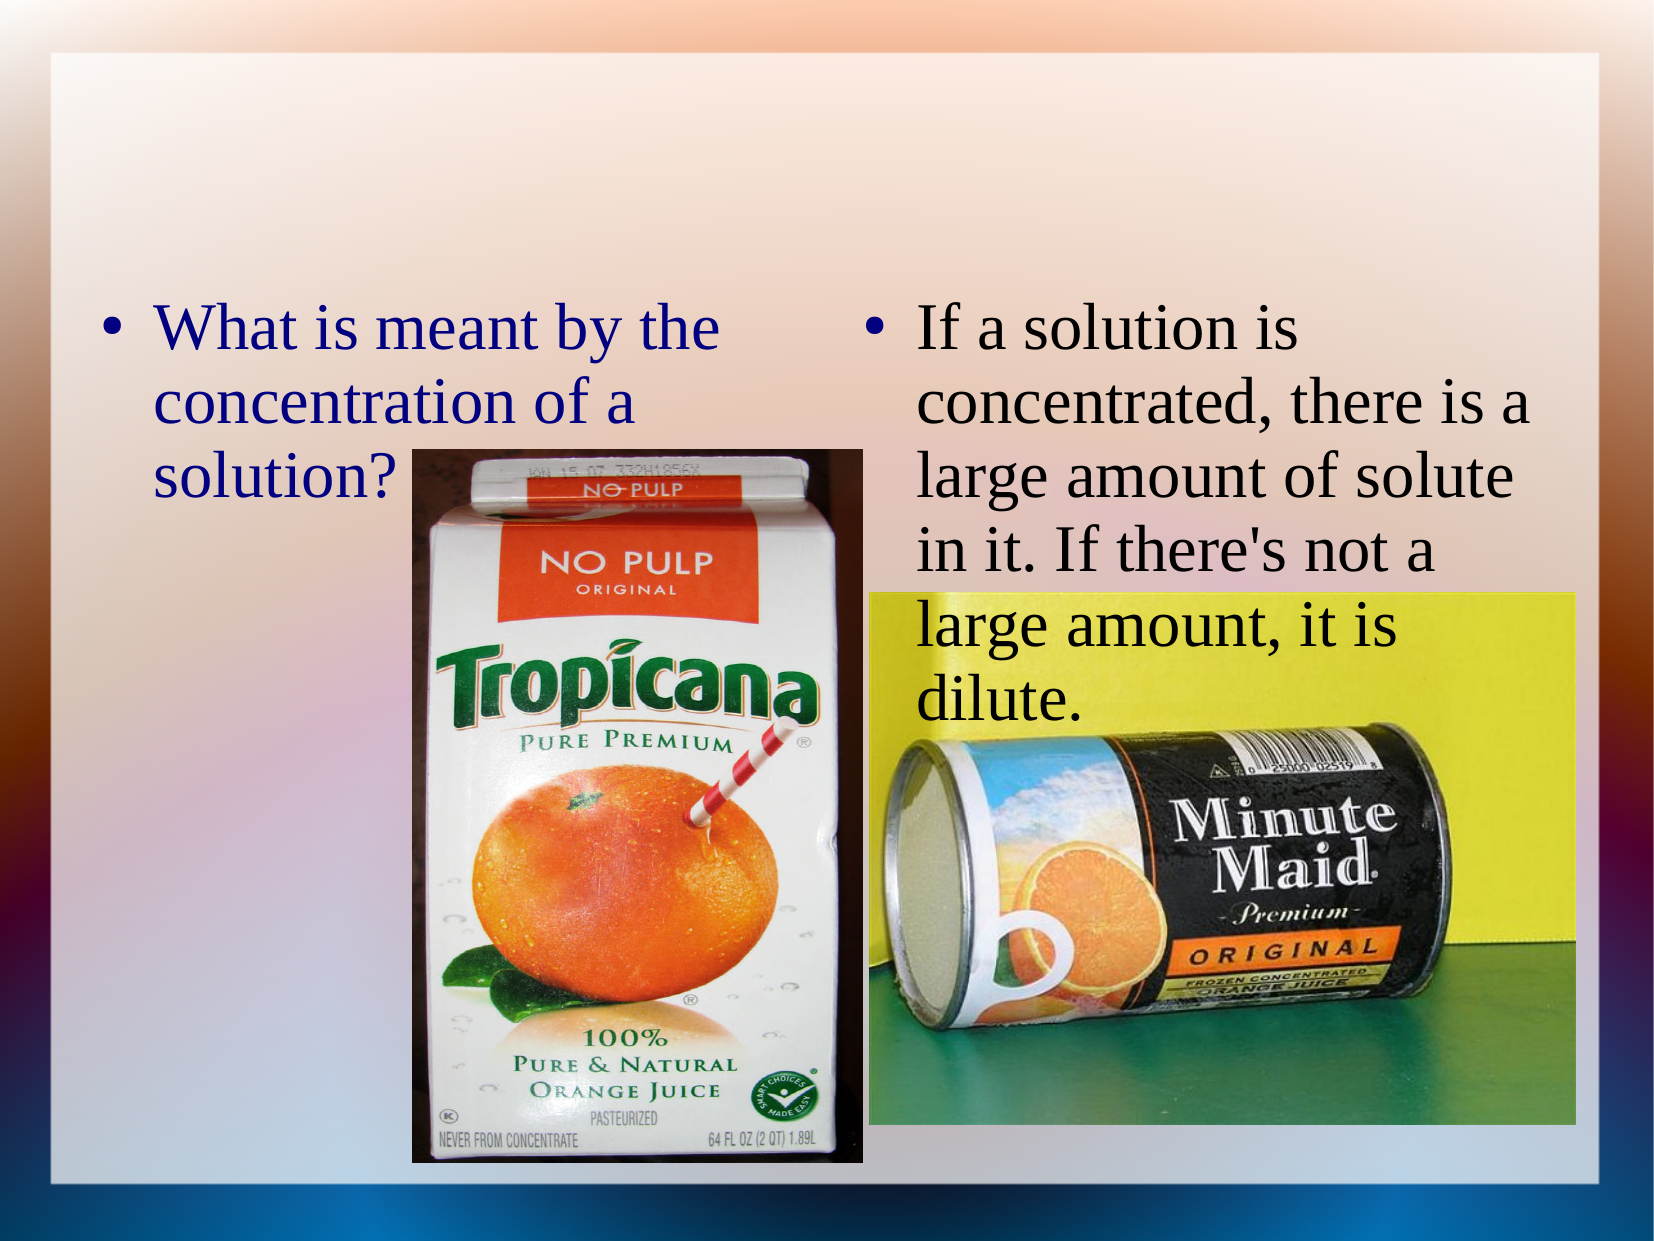

#
What is meant by the concentration of a solution?
If a solution is concentrated, there is a large amount of solute in it. If there's not a large amount, it is dilute.